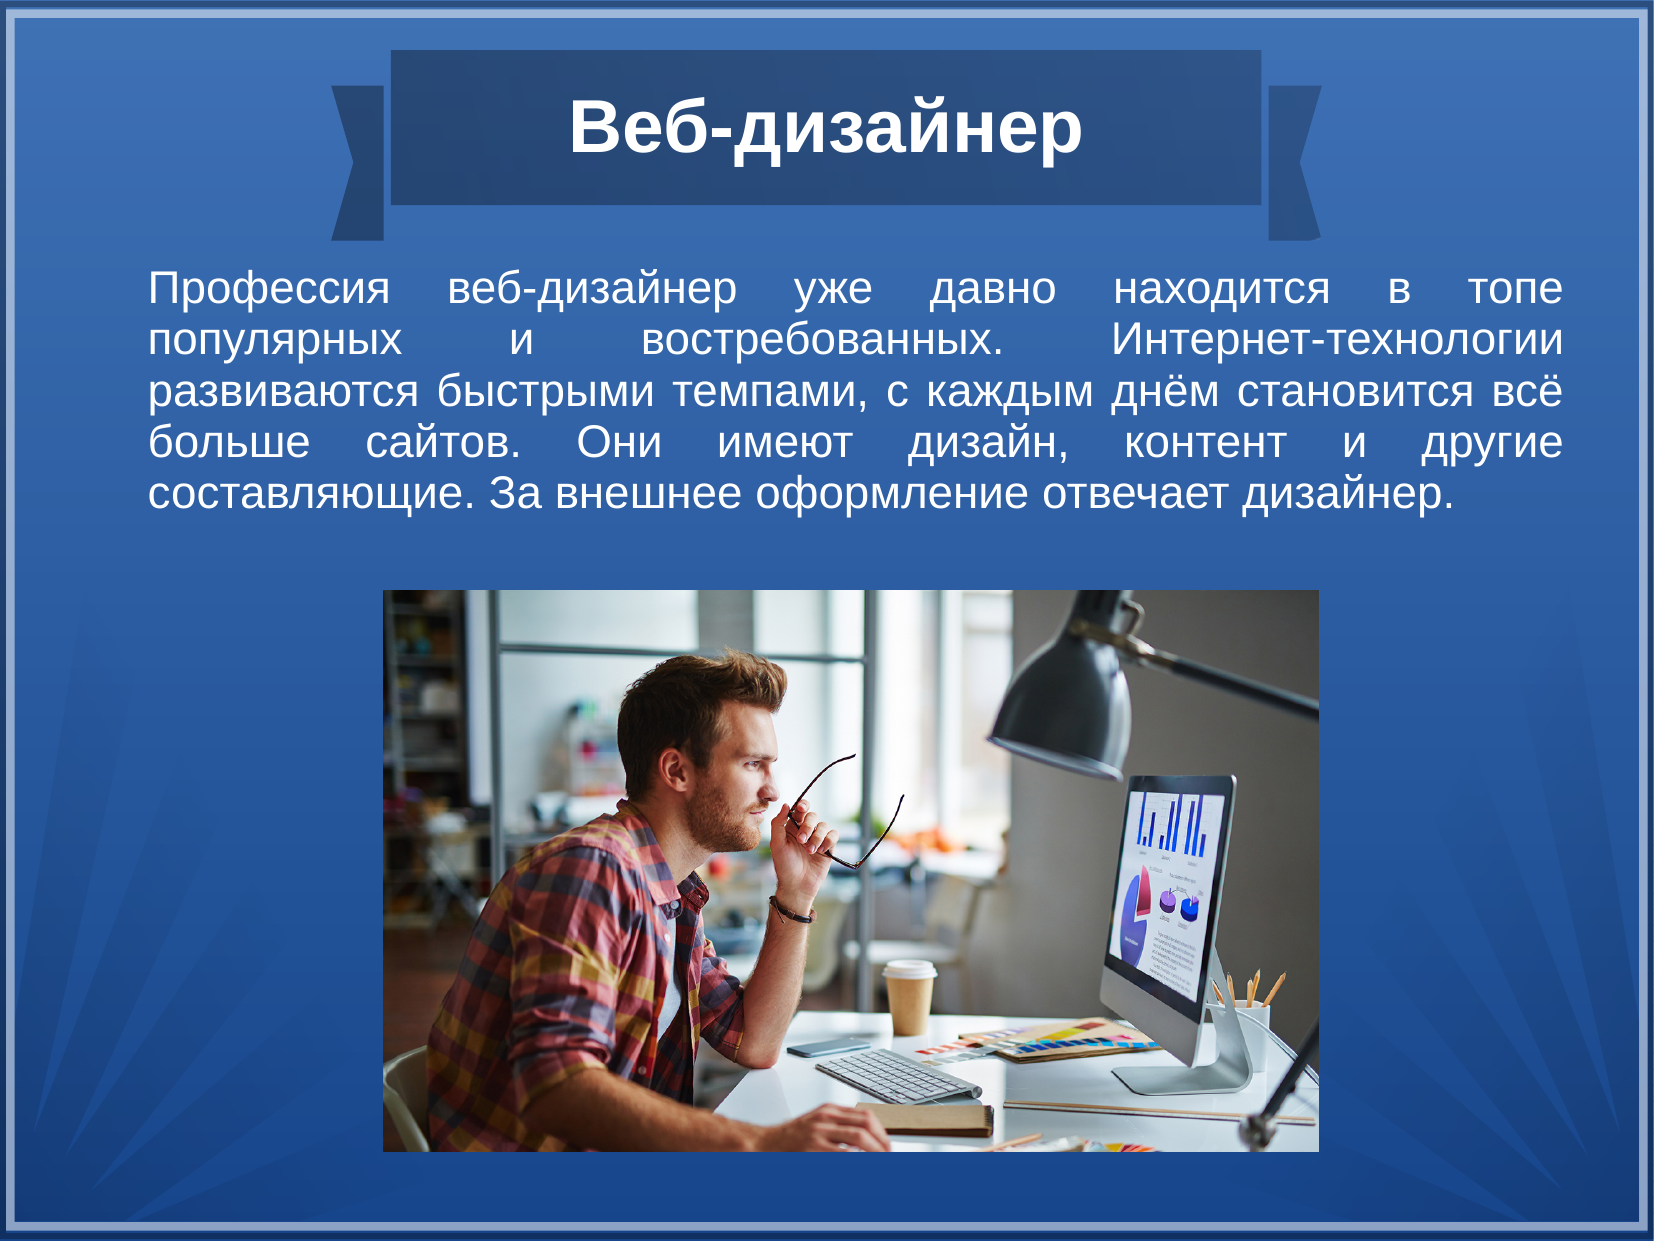

# Веб-дизайнер
Профессия веб-дизайнер уже давно находится в топе популярных и востребованных. Интернет-технологии развиваются быстрыми темпами, с каждым днём становится всё больше сайтов. Они имеют дизайн, контент и другие составляющие. За внешнее оформление отвечает дизайнер.